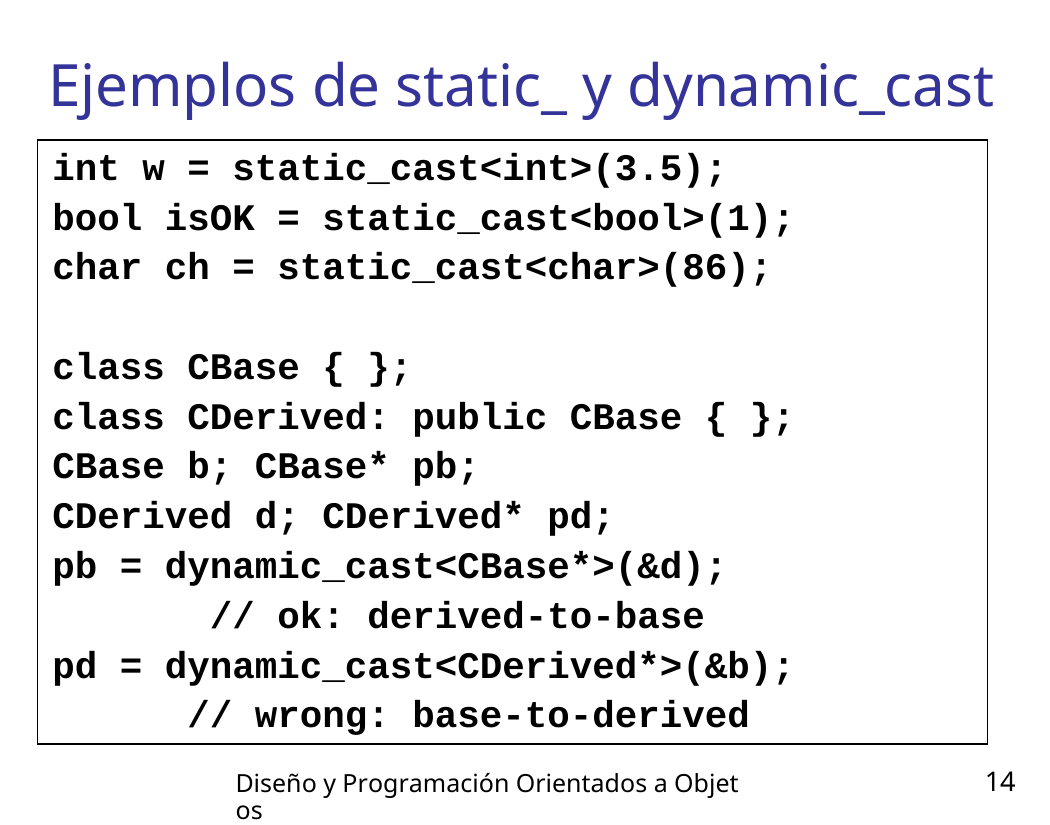

# Ejemplos de static_ y dynamic_cast
int w = static_cast<int>(3.5);
bool isOK = static_cast<bool>(1);
char ch = static_cast<char>(86);
class CBase { };
class CDerived: public CBase { };
CBase b; CBase* pb;
CDerived d; CDerived* pd;
pb = dynamic_cast<CBase*>(&d);
 // ok: derived-to-base
pd = dynamic_cast<CDerived*>(&b);
 // wrong: base-to-derived
Diseño y Programación Orientados a Objetos
14